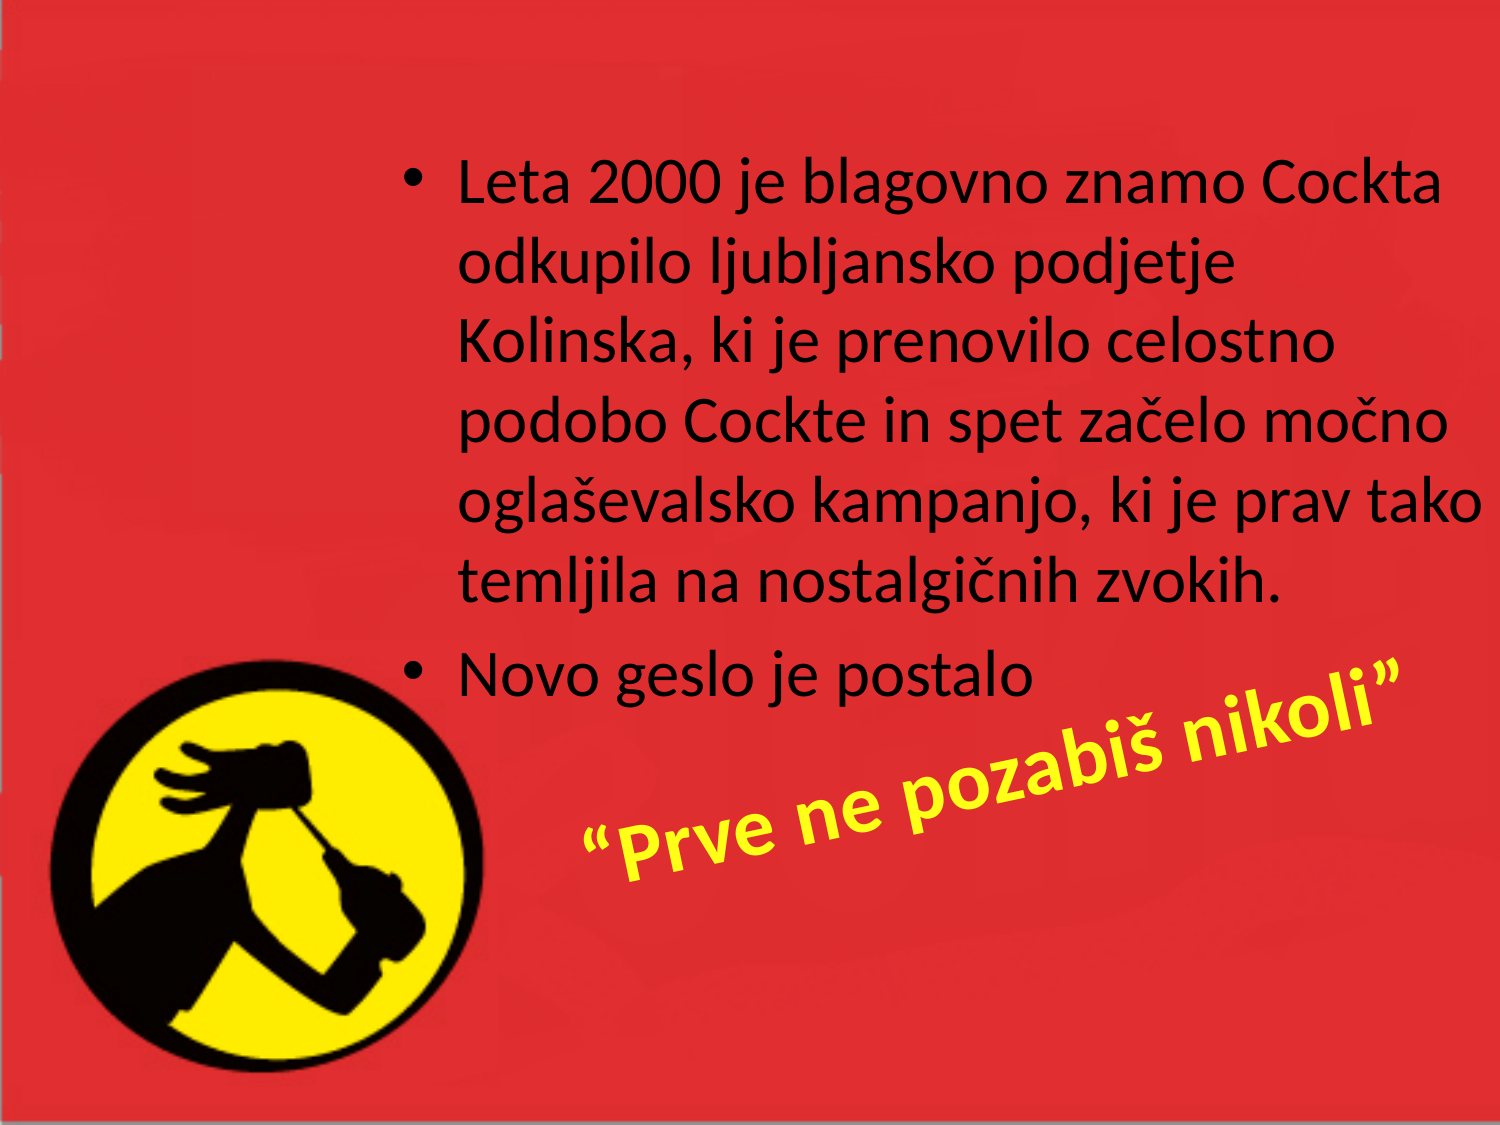

# Leta 2000 je blagovno znamo Cockta odkupilo ljubljansko podjetje Kolinska, ki je prenovilo celostno podobo Cockte in spet začelo močno oglaševalsko kampanjo, ki je prav tako temljila na nostalgičnih zvokih.
Novo geslo je postalo
“Prve ne pozabiš nikoli”